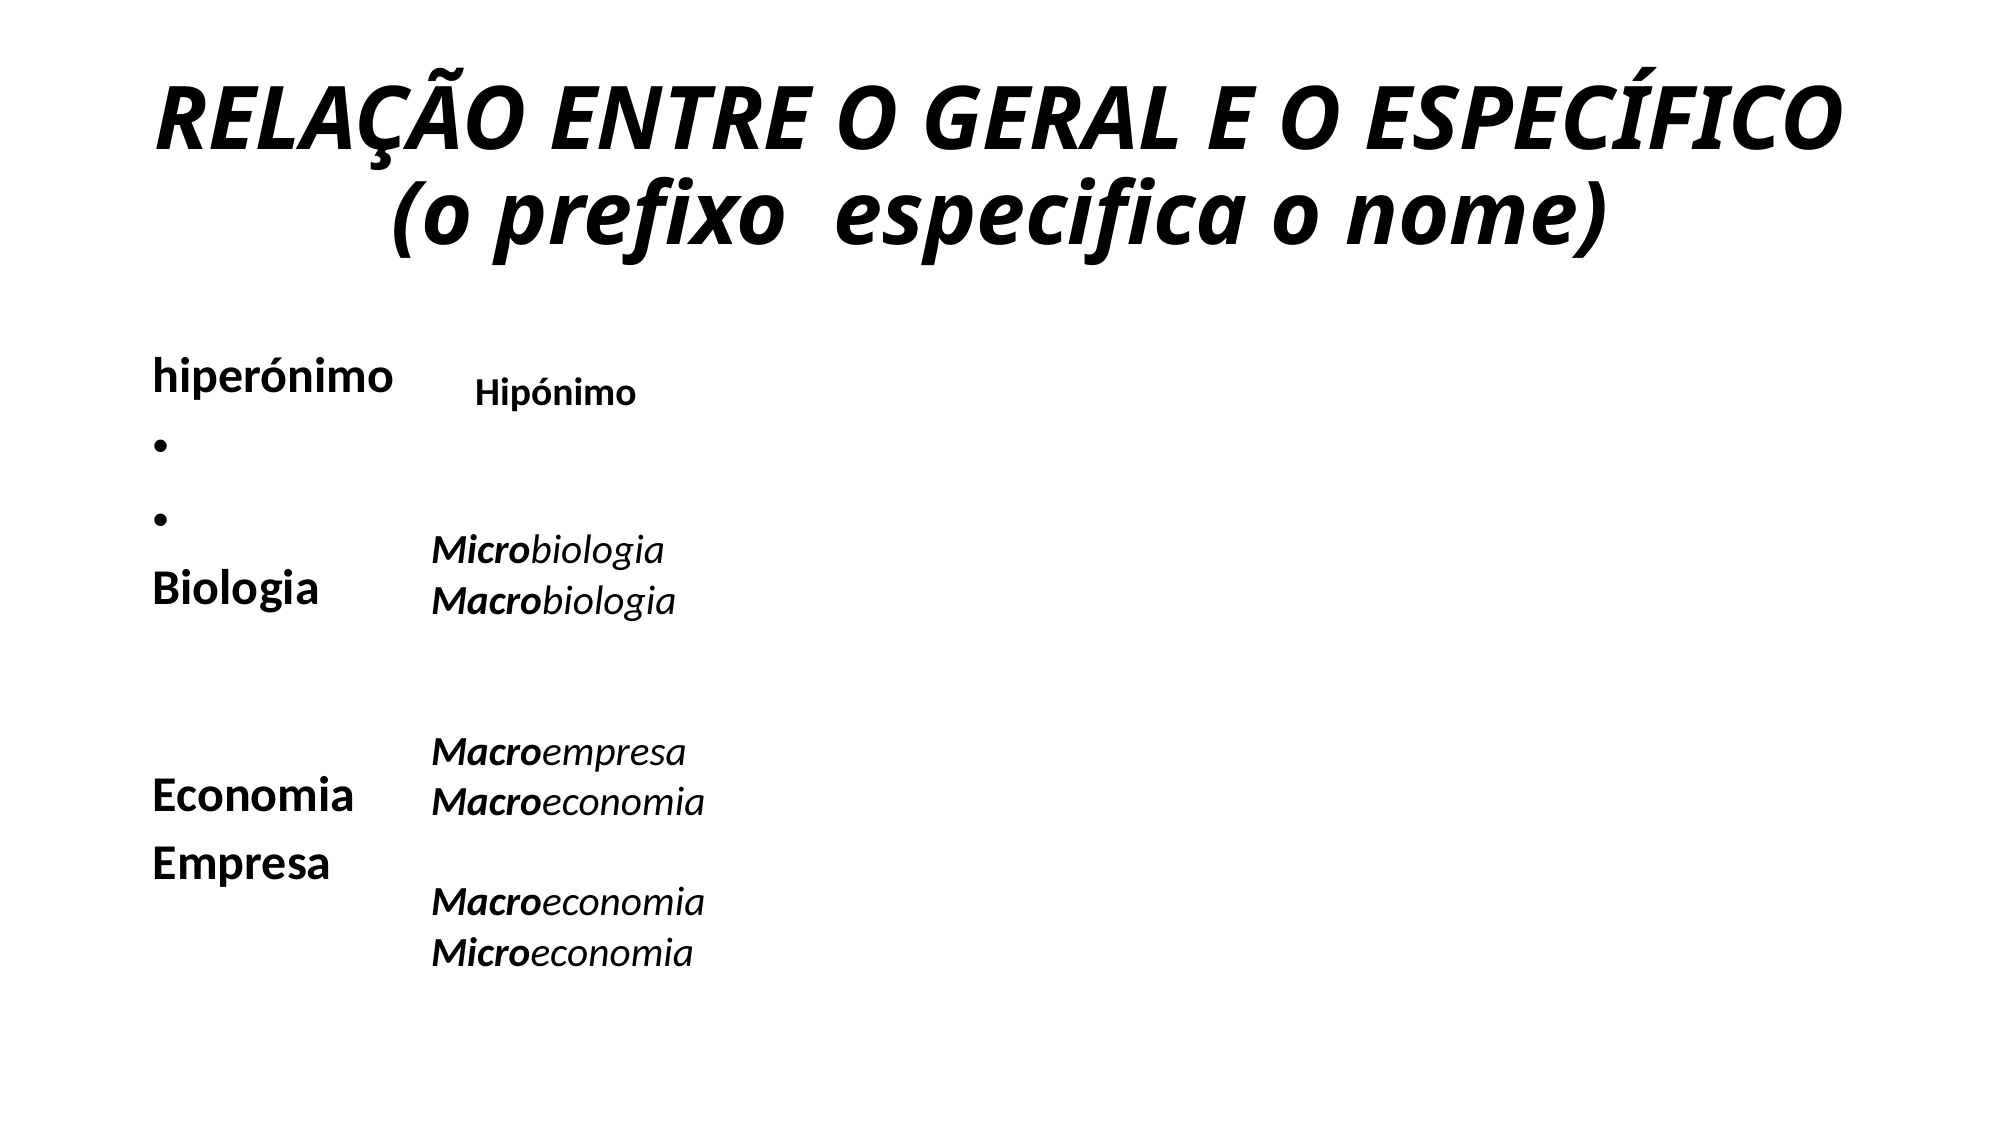

# RELAÇÃO ENTRE O GERAL E O ESPECÍFICO (o prefixo especifica o nome)
hiperónimo
Hipónimo
Biologia
Economia
Empresa
Microbiologia
Macrobiologia
Macroempresa
Macroeconomia
Macroeconomia
Microeconomia